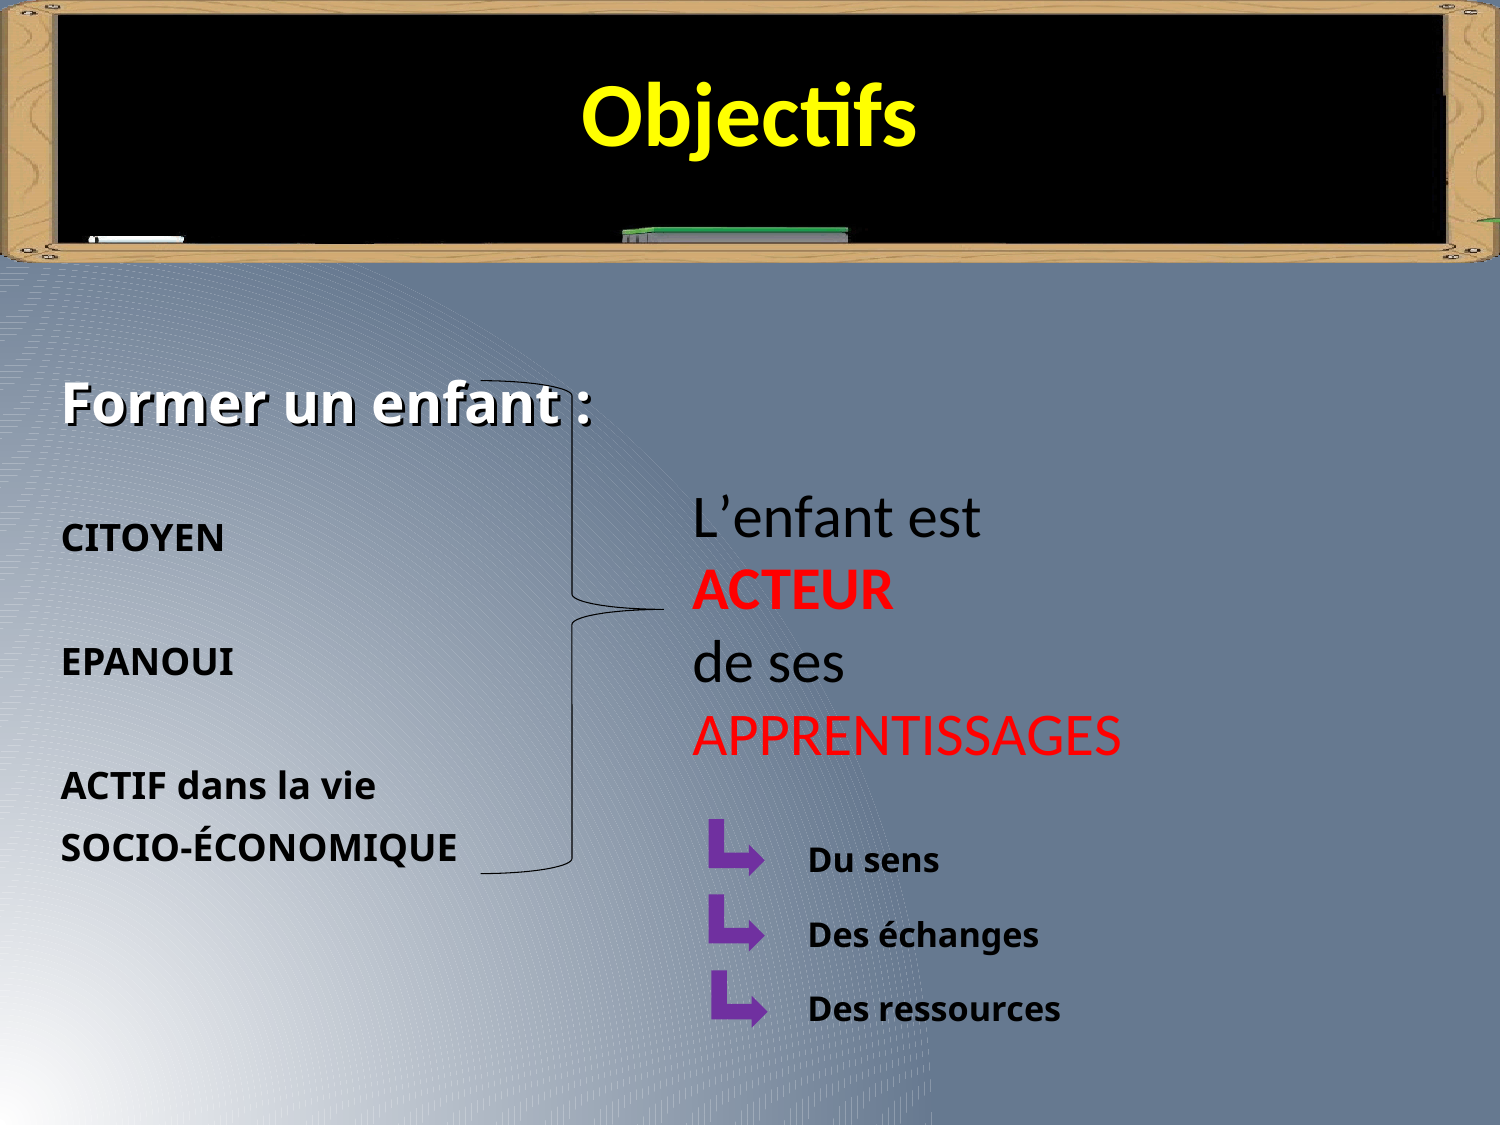

Objectifs
# Former un enfant :
CITOYEN
EPANOUI
ACTIF dans la vie
SOCIO-ÉCONOMIQUE
L’enfant est ACTEUR
de ses APPRENTISSAGES
 Du sens
 Des échanges
 Des ressources